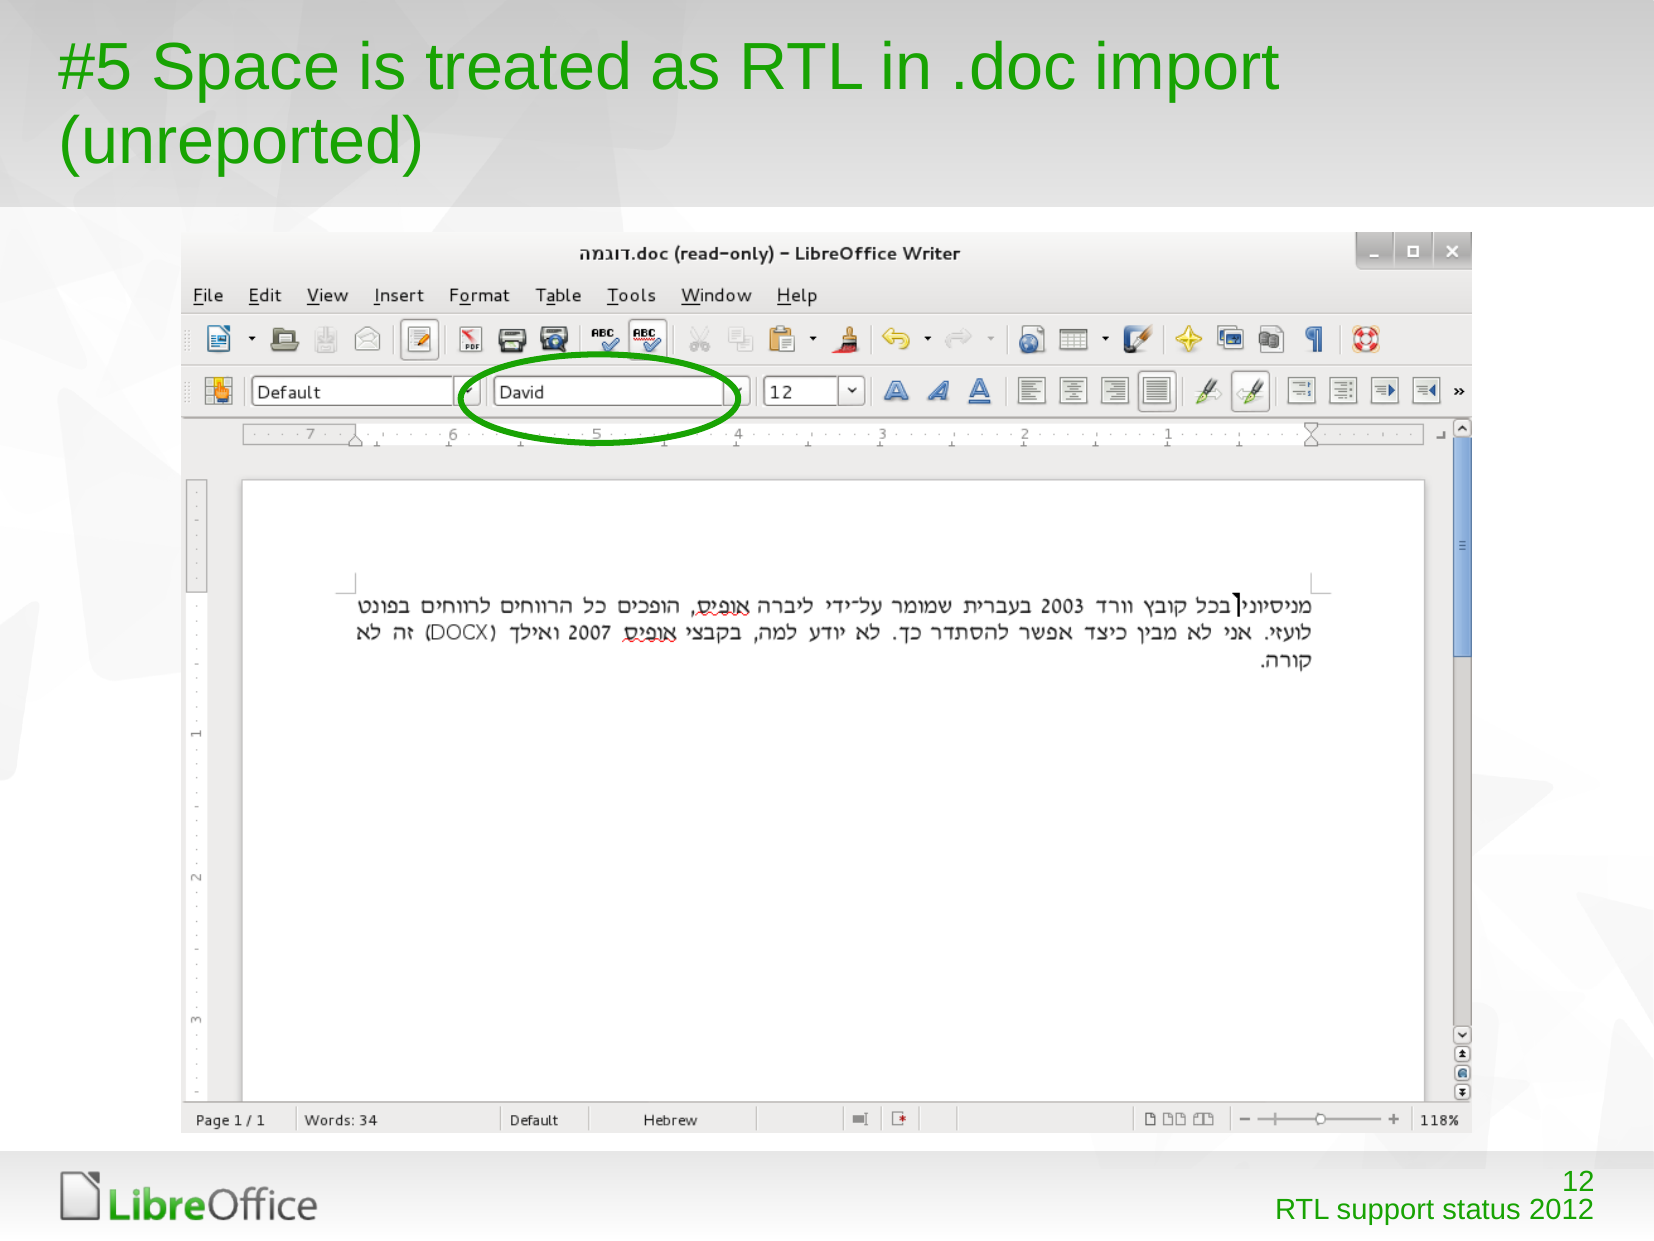

# #5 Space is treated as RTL in .doc import (unreported)
12
RTL support status 2012